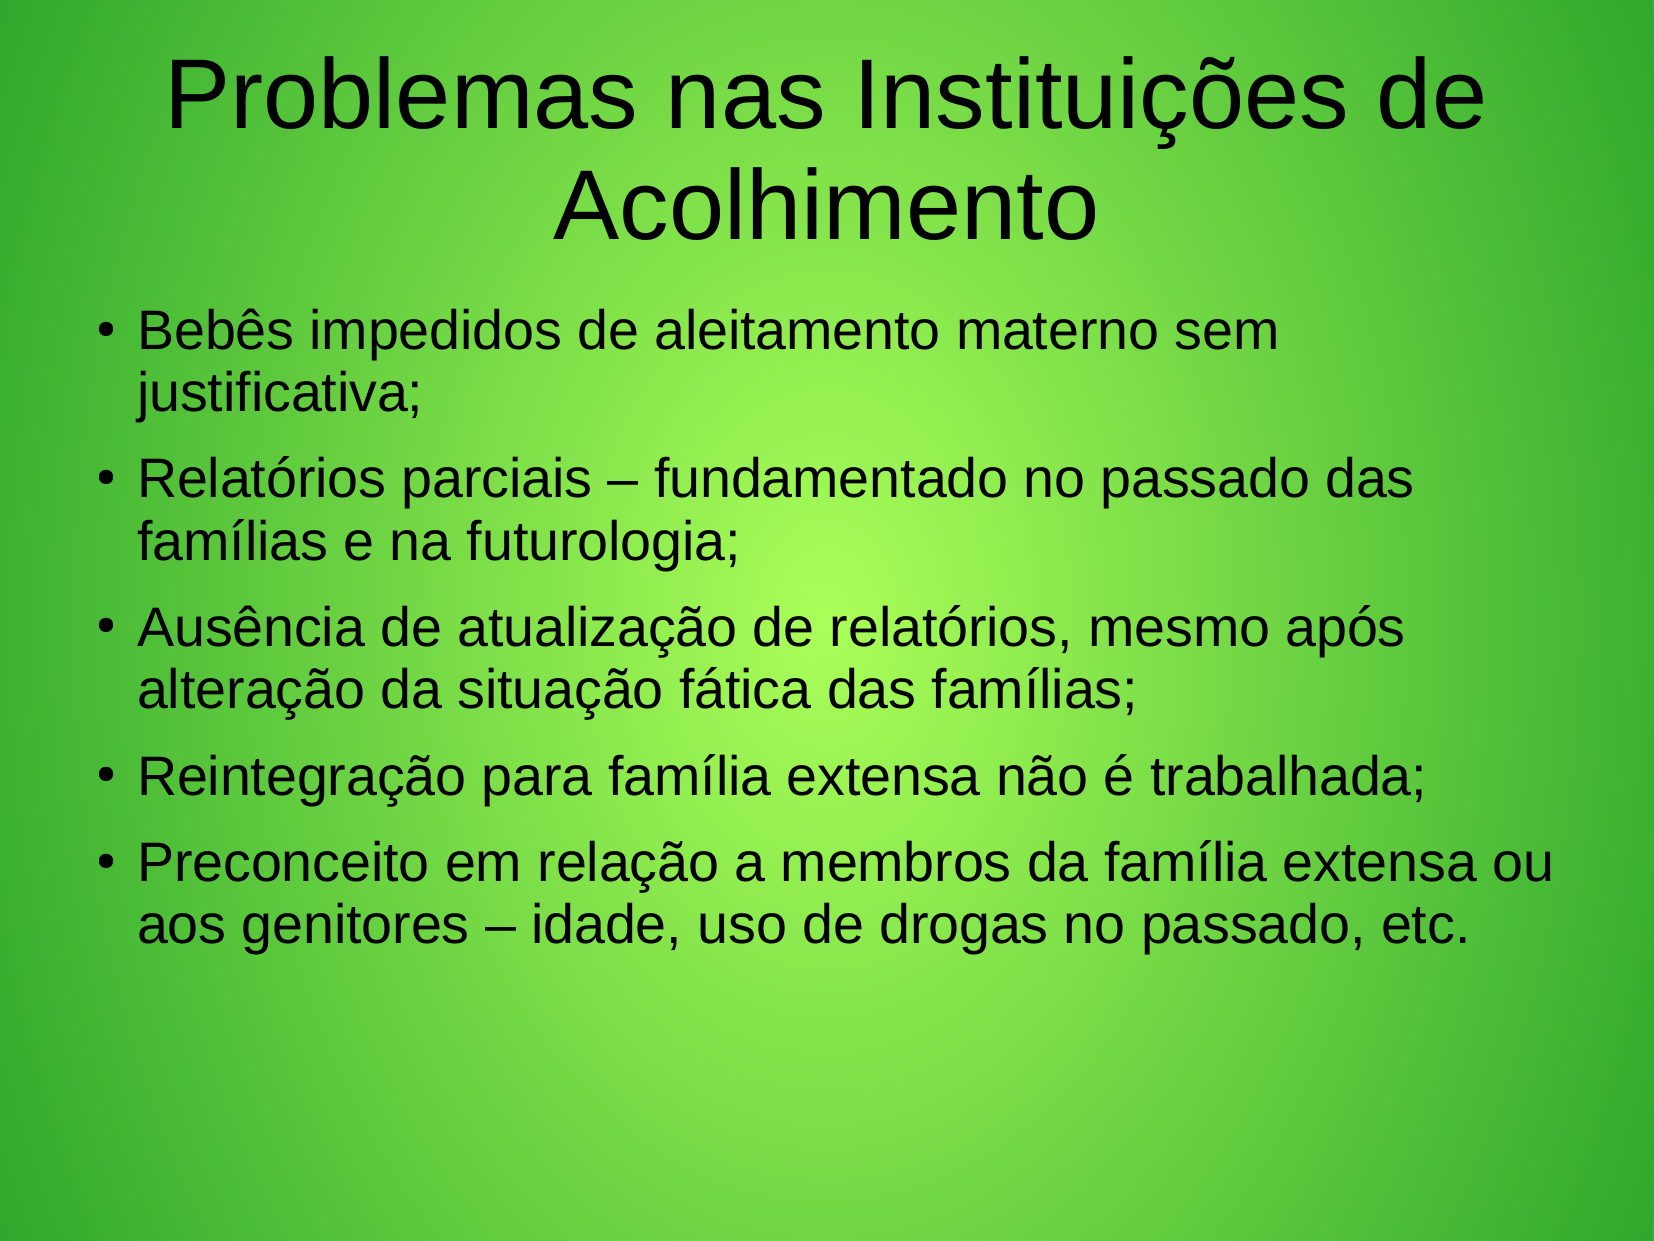

# Problemas nas Instituições de Acolhimento
Bebês impedidos de aleitamento materno sem justificativa;
Relatórios parciais – fundamentado no passado das famílias e na futurologia;
Ausência de atualização de relatórios, mesmo após alteração da situação fática das famílias;
Reintegração para família extensa não é trabalhada;
Preconceito em relação a membros da família extensa ou aos genitores – idade, uso de drogas no passado, etc.